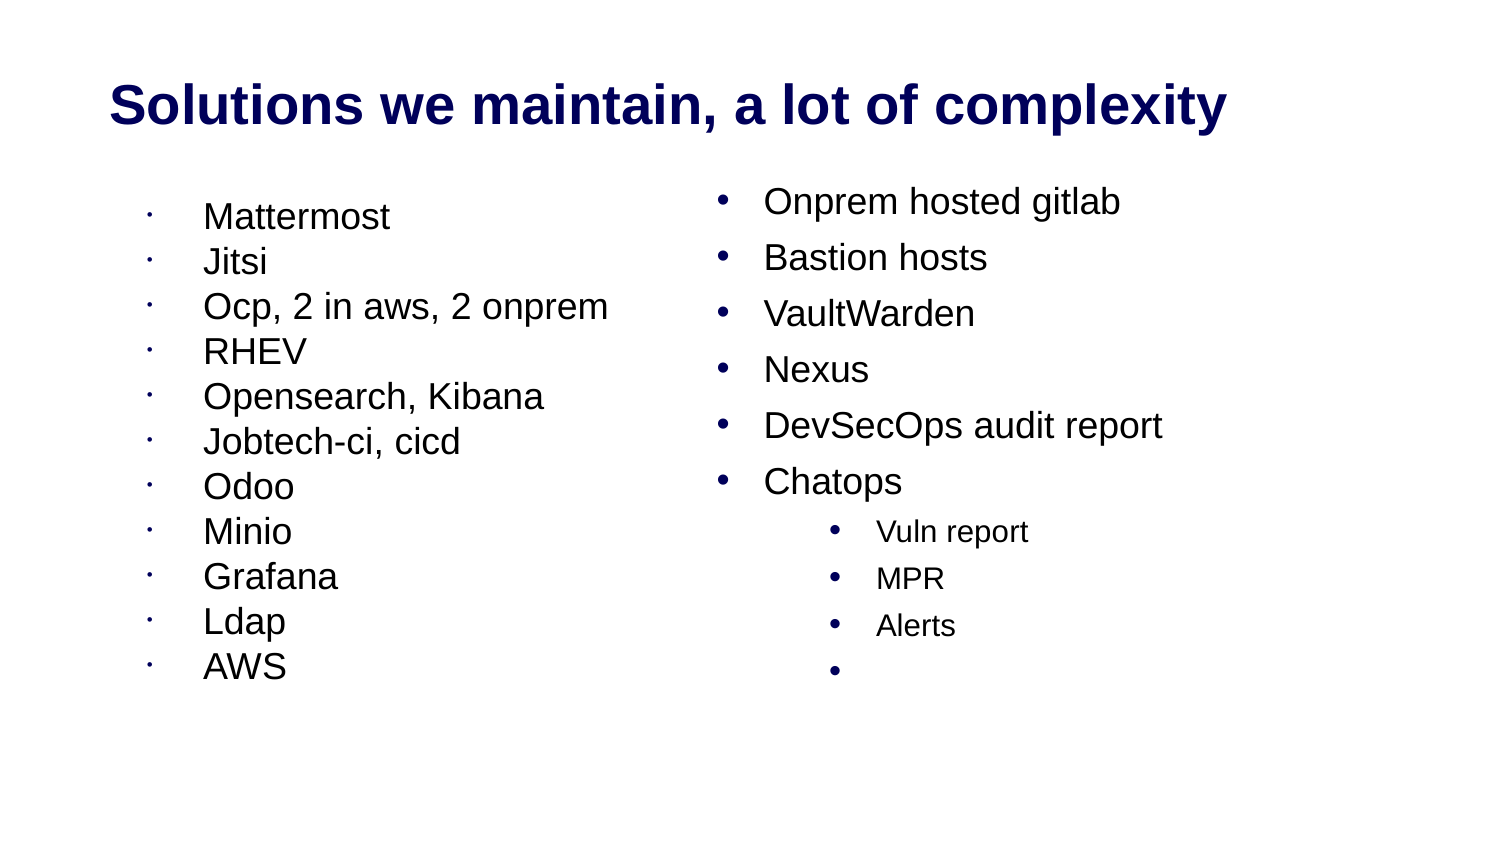

# Solutions we maintain, a lot of complexity
Mattermost
Jitsi
Ocp, 2 in aws, 2 onprem
RHEV
Opensearch, Kibana
Jobtech-ci, cicd
Odoo
Minio
Grafana
Ldap
AWS
Onprem hosted gitlab
Bastion hosts
VaultWarden
Nexus
DevSecOps audit report
Chatops
Vuln report
MPR
Alerts